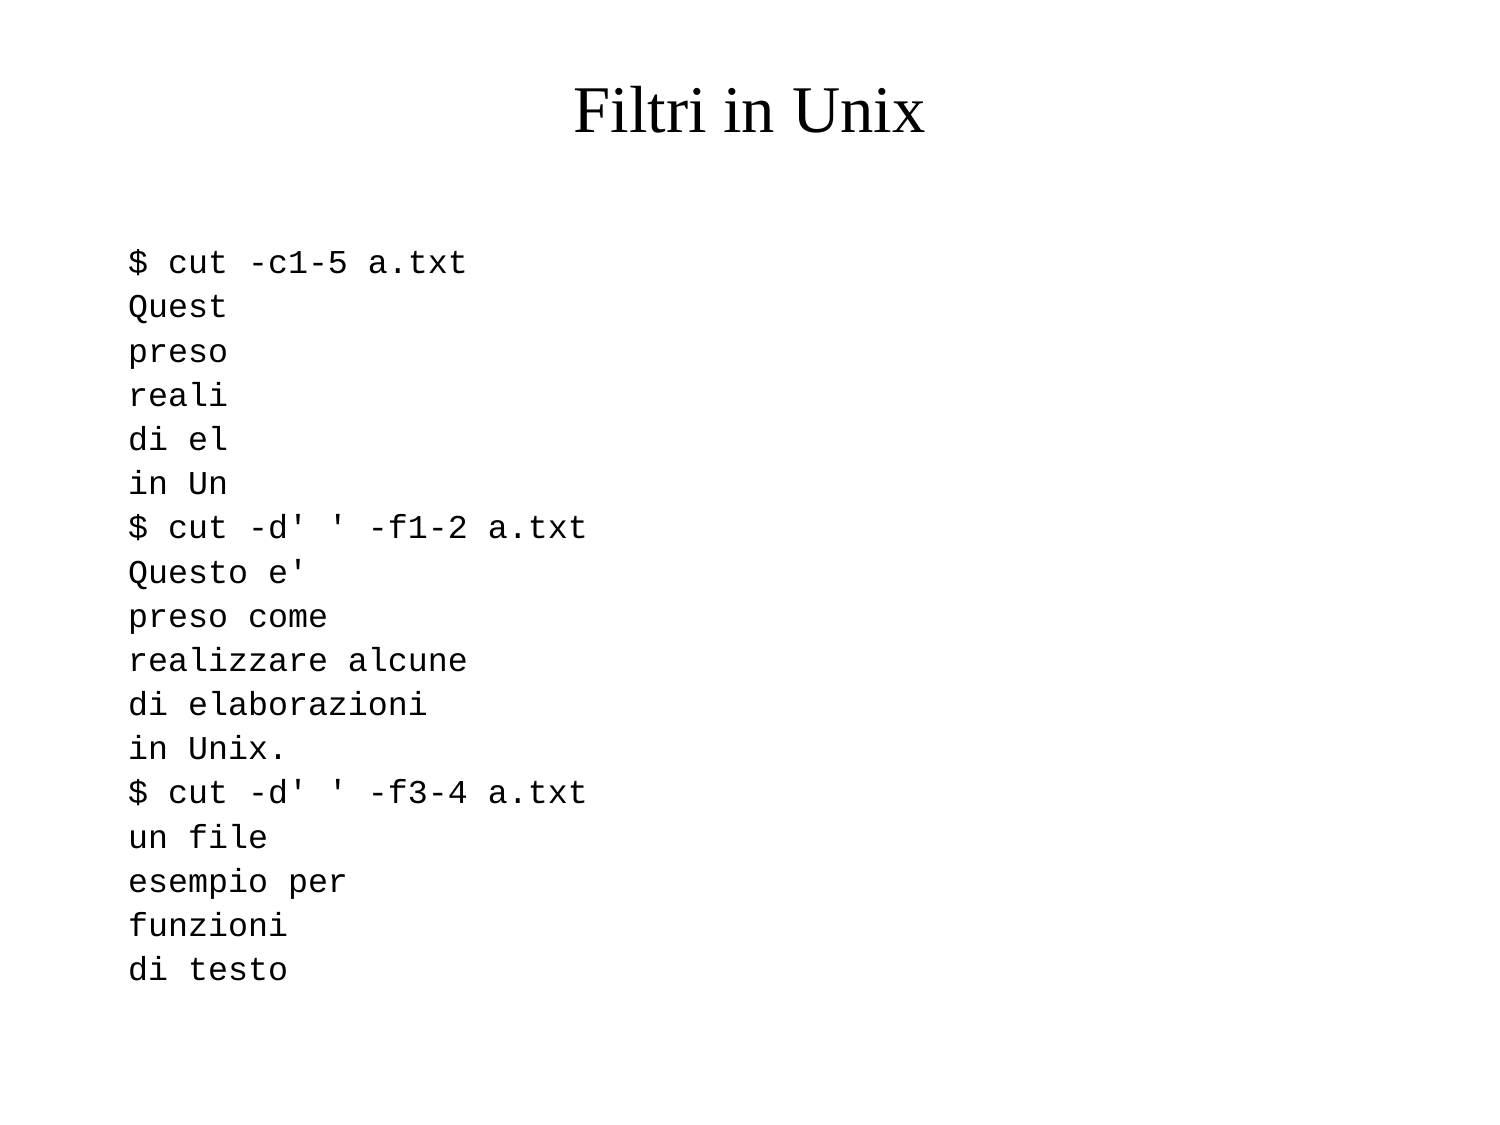

# Filtri in Unix
$ cut -c1-5 a.txt
Quest
preso
reali
di el
in Un
$ cut -d' ' -f1-2 a.txt
Questo e'
preso come
realizzare alcune
di elaborazioni
in Unix.
$ cut -d' ' -f3-4 a.txt
un file
esempio per
funzioni
di testo